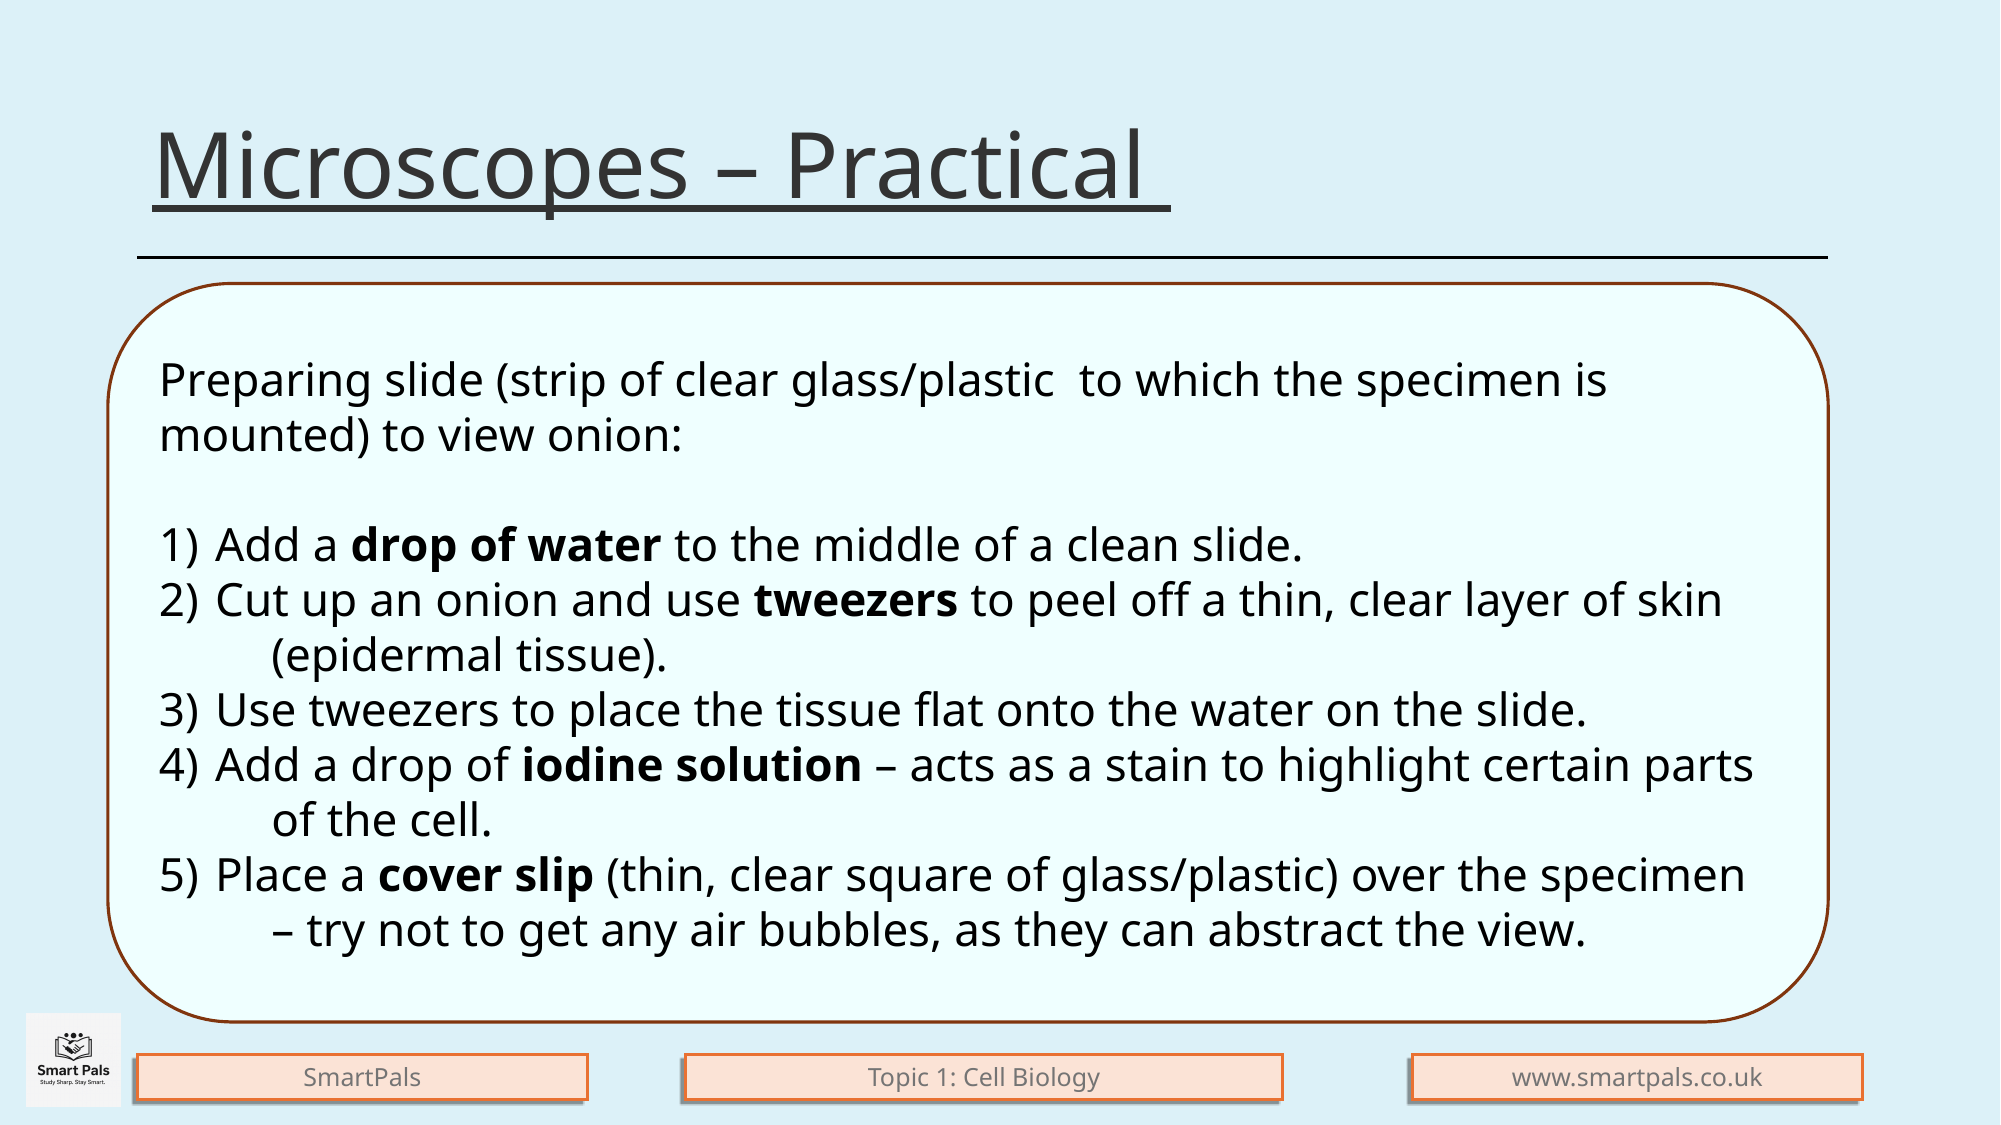

# Microscopes – Practical
Preparing slide (strip of clear glass/plastic to which the specimen is mounted) to view onion:
Add a drop of water to the middle of a clean slide.
Cut up an onion and use tweezers to peel off a thin, clear layer of skin (epidermal tissue).
Use tweezers to place the tissue flat onto the water on the slide.
Add a drop of iodine solution – acts as a stain to highlight certain parts of the cell.
Place a cover slip (thin, clear square of glass/plastic) over the specimen – try not to get any air bubbles, as they can abstract the view.